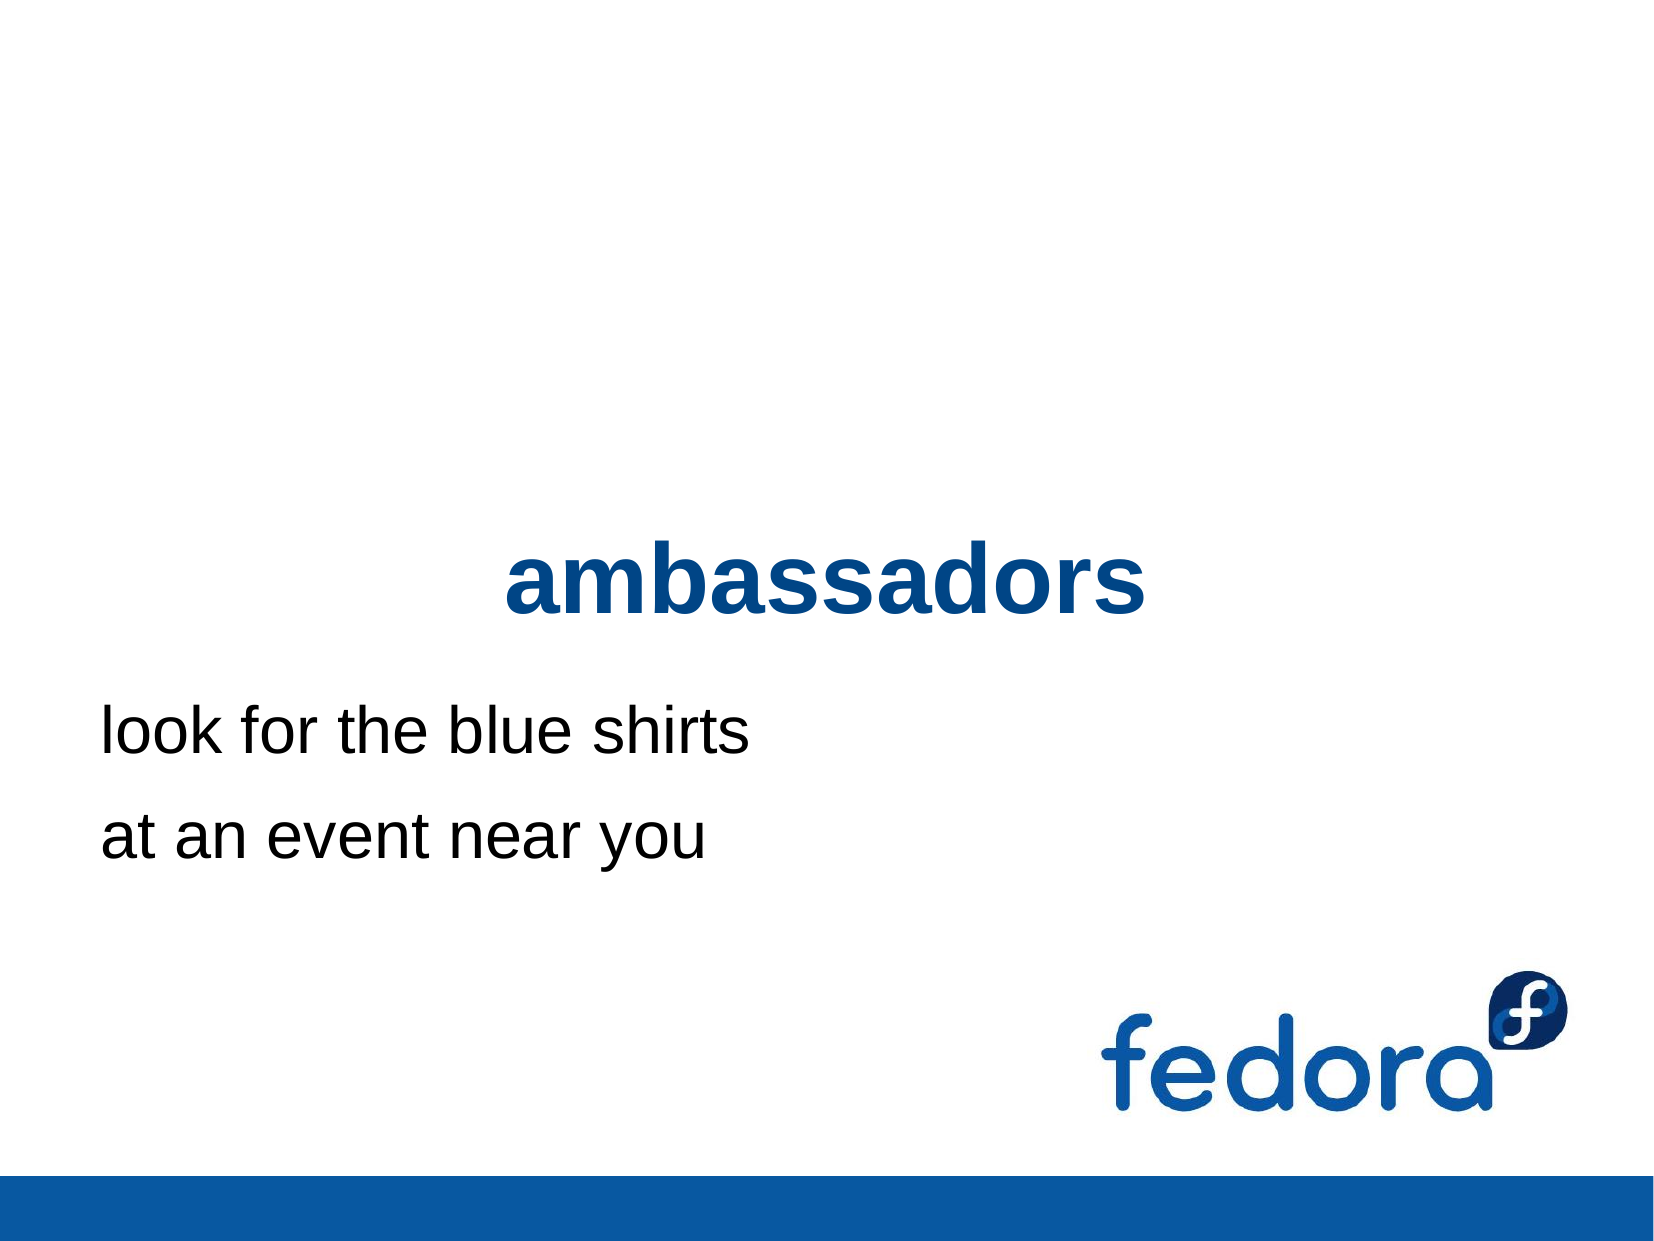

# ambassadors
look for the blue shirts
at an event near you